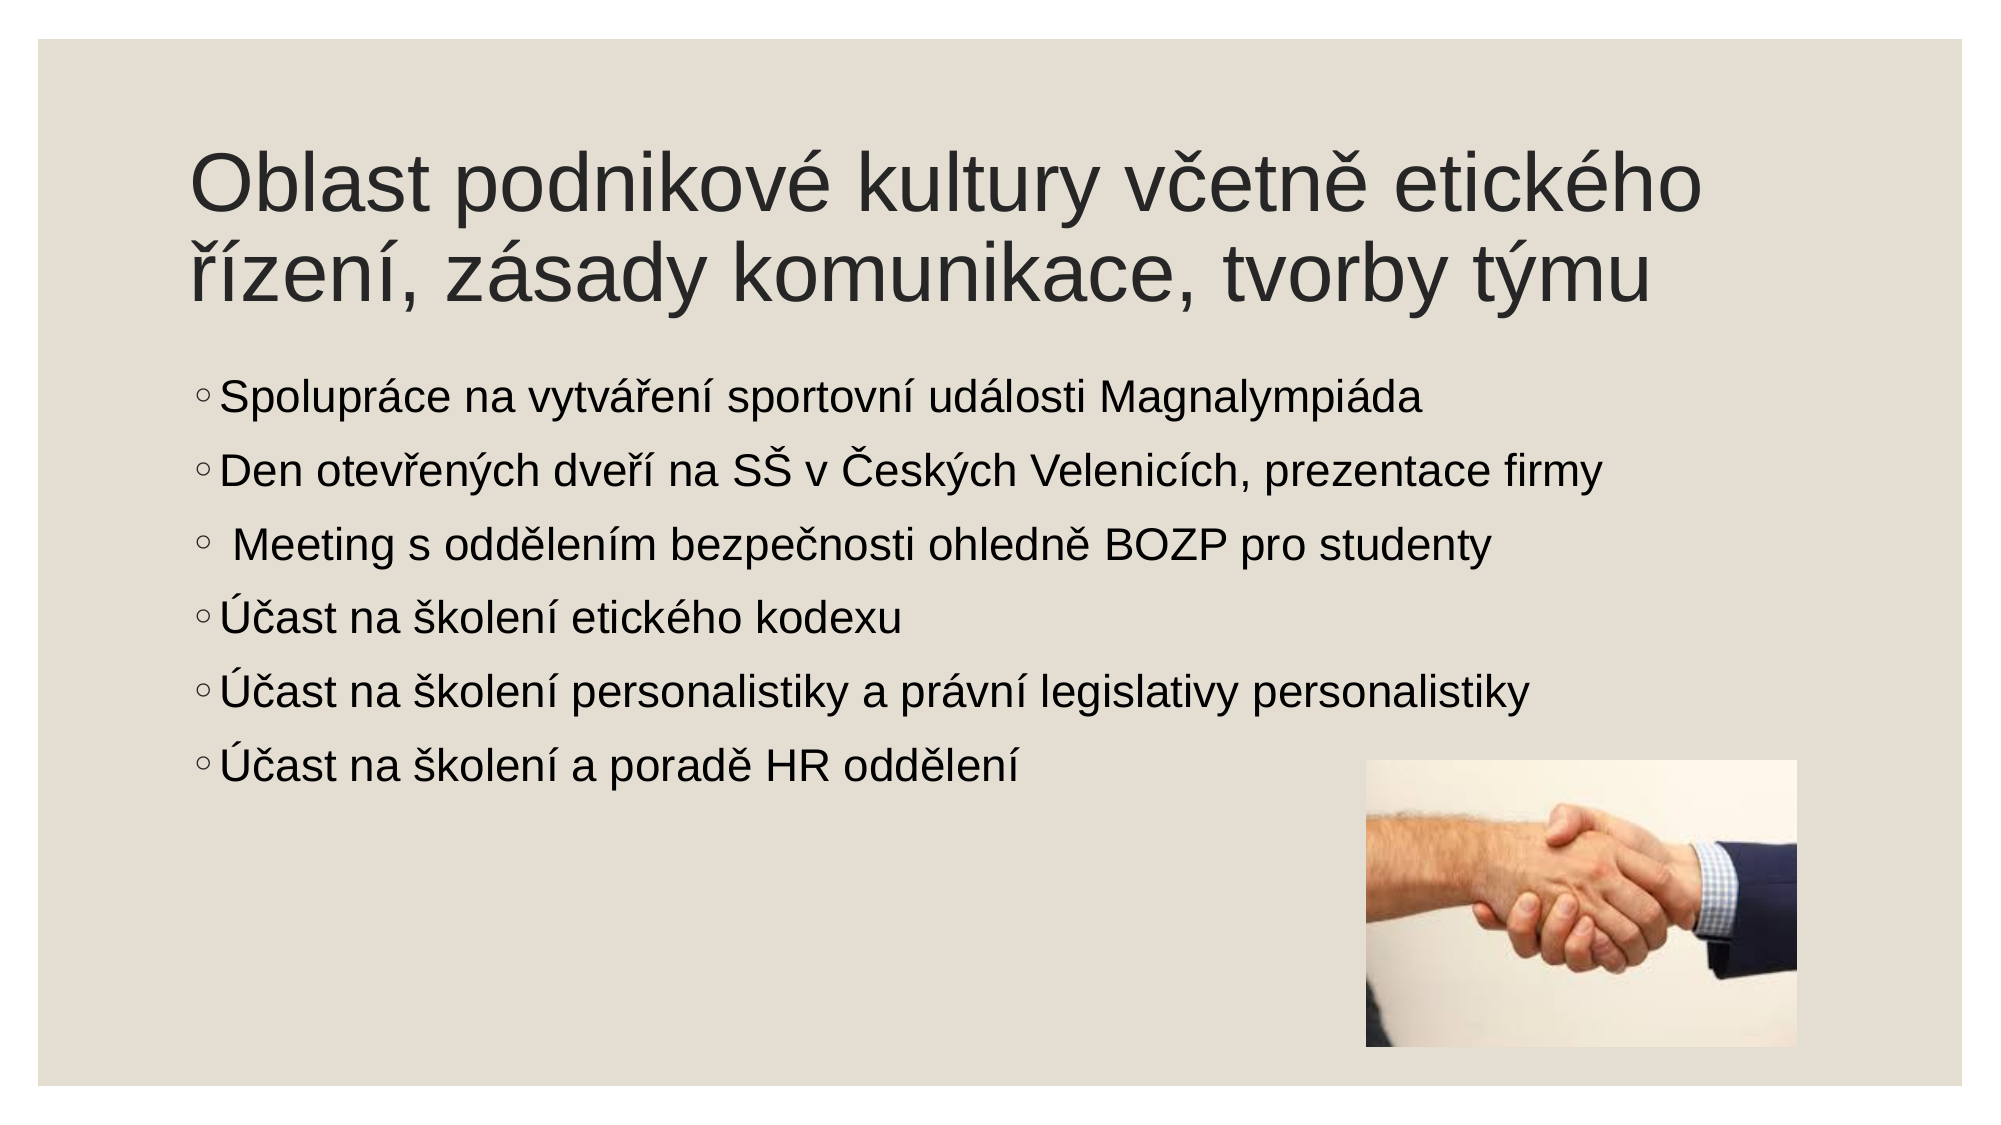

# Oblast podnikové kultury včetně etického řízení, zásady komunikace, tvorby týmu
Spolupráce na vytváření sportovní události Magnalympiáda
Den otevřených dveří na SŠ v Českých Velenicích, prezentace firmy
 Meeting s oddělením bezpečnosti ohledně BOZP pro studenty
Účast na školení etického kodexu
Účast na školení personalistiky a právní legislativy personalistiky
Účast na školení a poradě HR oddělení